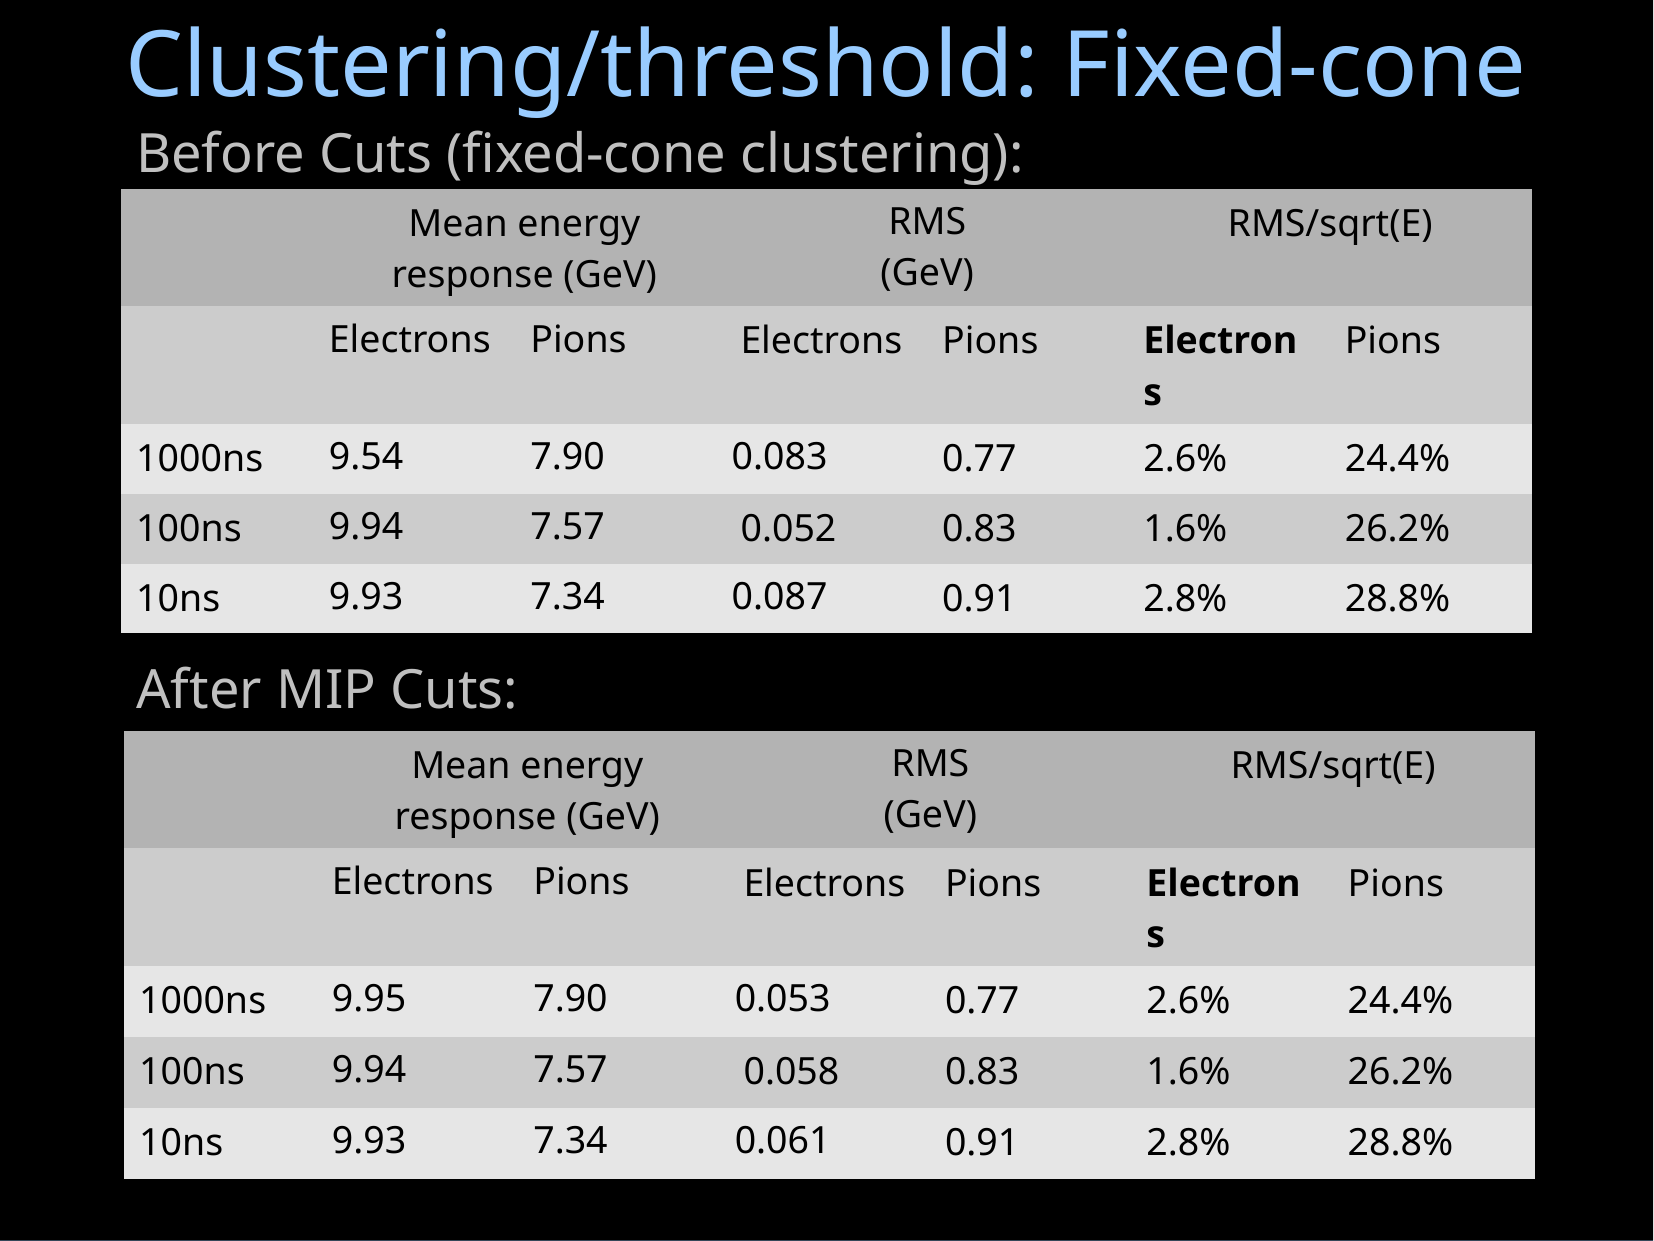

# Clustering/threshold: Fixed-cone
Before Cuts (fixed-cone clustering):
| | Mean energy response (GeV) | | RMS (GeV) | | RMS/sqrt(E) | |
| --- | --- | --- | --- | --- | --- | --- |
| | Electrons | Pions | Electrons | Pions | Electrons | Pions |
| 1000ns | 9.54 | 7.90 | 0.083 | 0.77 | 2.6% | 24.4% |
| 100ns | 9.94 | 7.57 | 0.052 | 0.83 | 1.6% | 26.2% |
| 10ns | 9.93 | 7.34 | 0.087 | 0.91 | 2.8% | 28.8% |
After MIP Cuts:
| | Mean energy response (GeV) | | RMS (GeV) | | RMS/sqrt(E) | |
| --- | --- | --- | --- | --- | --- | --- |
| | Electrons | Pions | Electrons | Pions | Electrons | Pions |
| 1000ns | 9.95 | 7.90 | 0.053 | 0.77 | 2.6% | 24.4% |
| 100ns | 9.94 | 7.57 | 0.058 | 0.83 | 1.6% | 26.2% |
| 10ns | 9.93 | 7.34 | 0.061 | 0.91 | 2.8% | 28.8% |